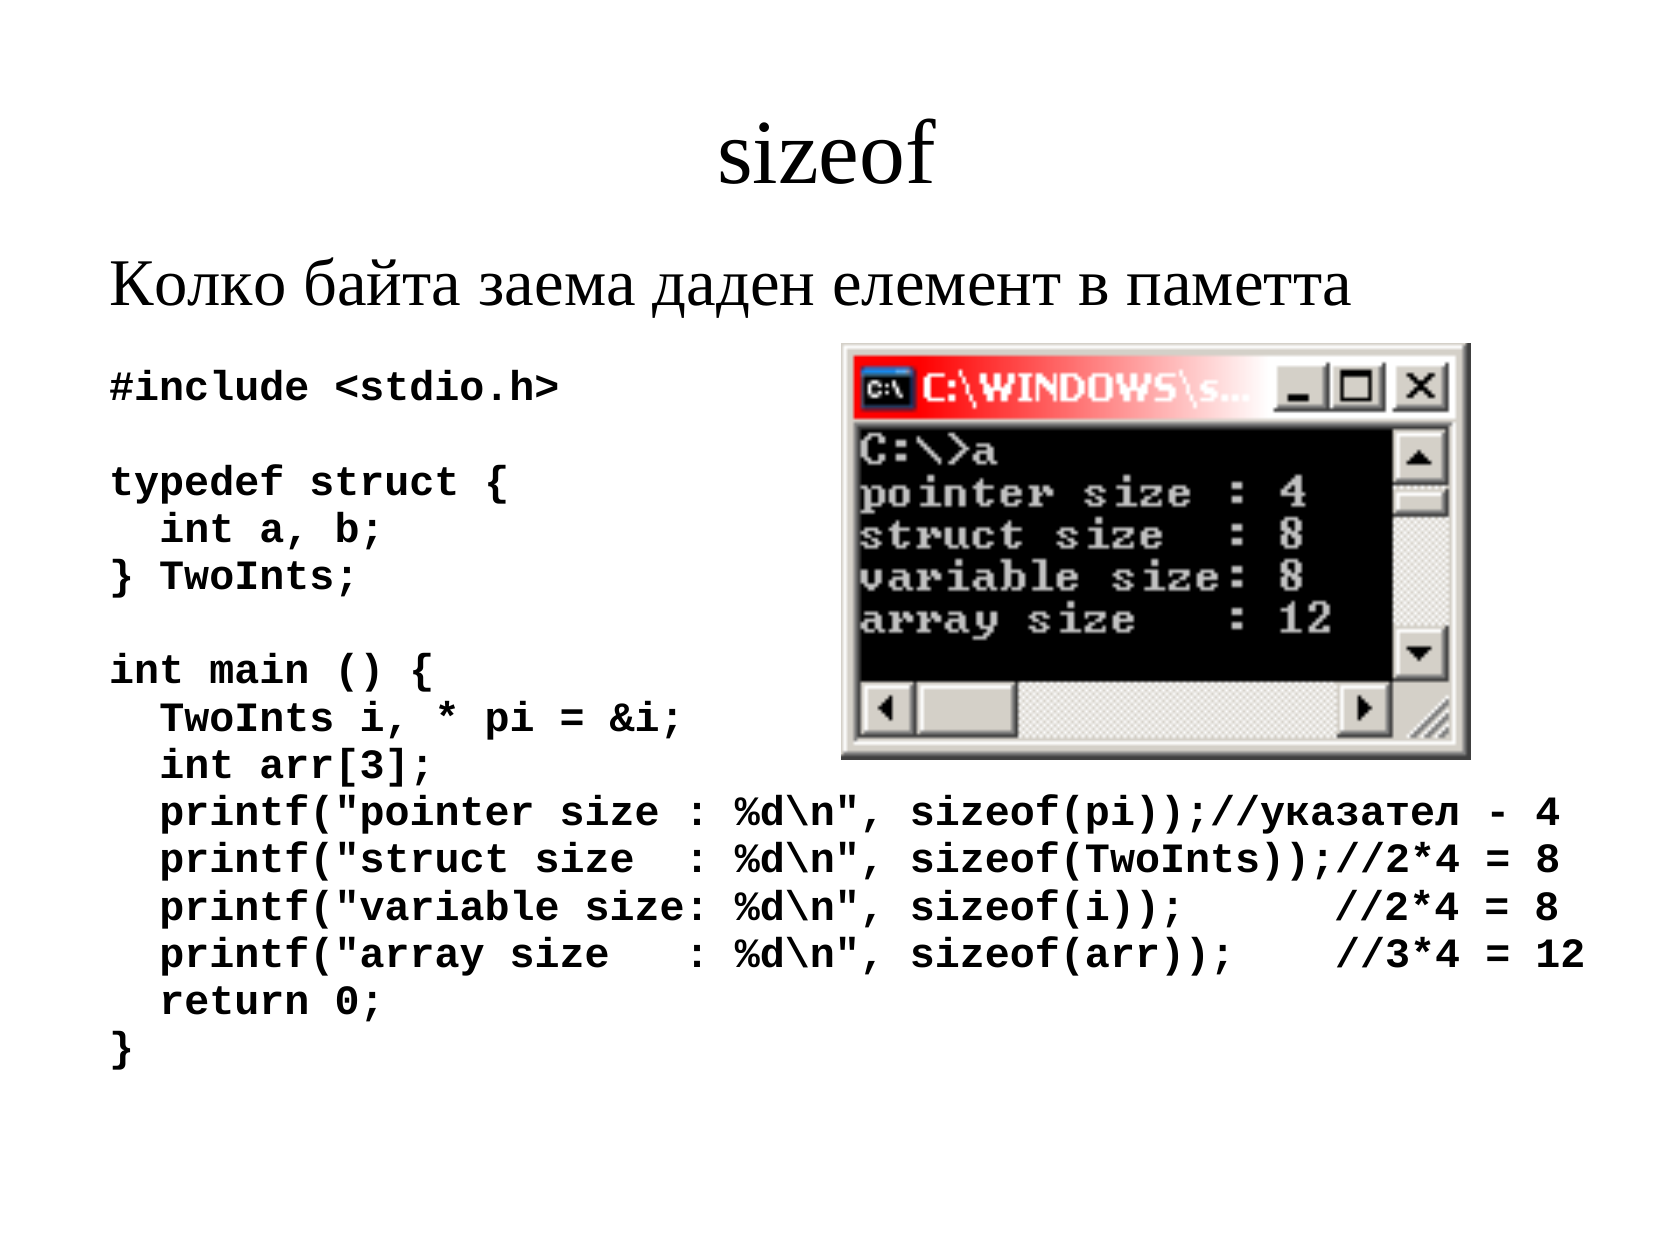

# sizeof
Колко байта заема даден елемент в паметта
#include <stdio.h>
typedef struct {
 int a, b;
} TwoInts;
int main () {
 TwoInts i, * pi = &i;
 int arr[3];
 printf("pointer size : %d\n", sizeof(pi));//указател - 4
 printf("struct size : %d\n", sizeof(TwoInts));//2*4 = 8
 printf("variable size: %d\n", sizeof(i));		 //2*4 = 8
 printf("array size : %d\n", sizeof(arr)); //3*4 = 12
 return 0;
}